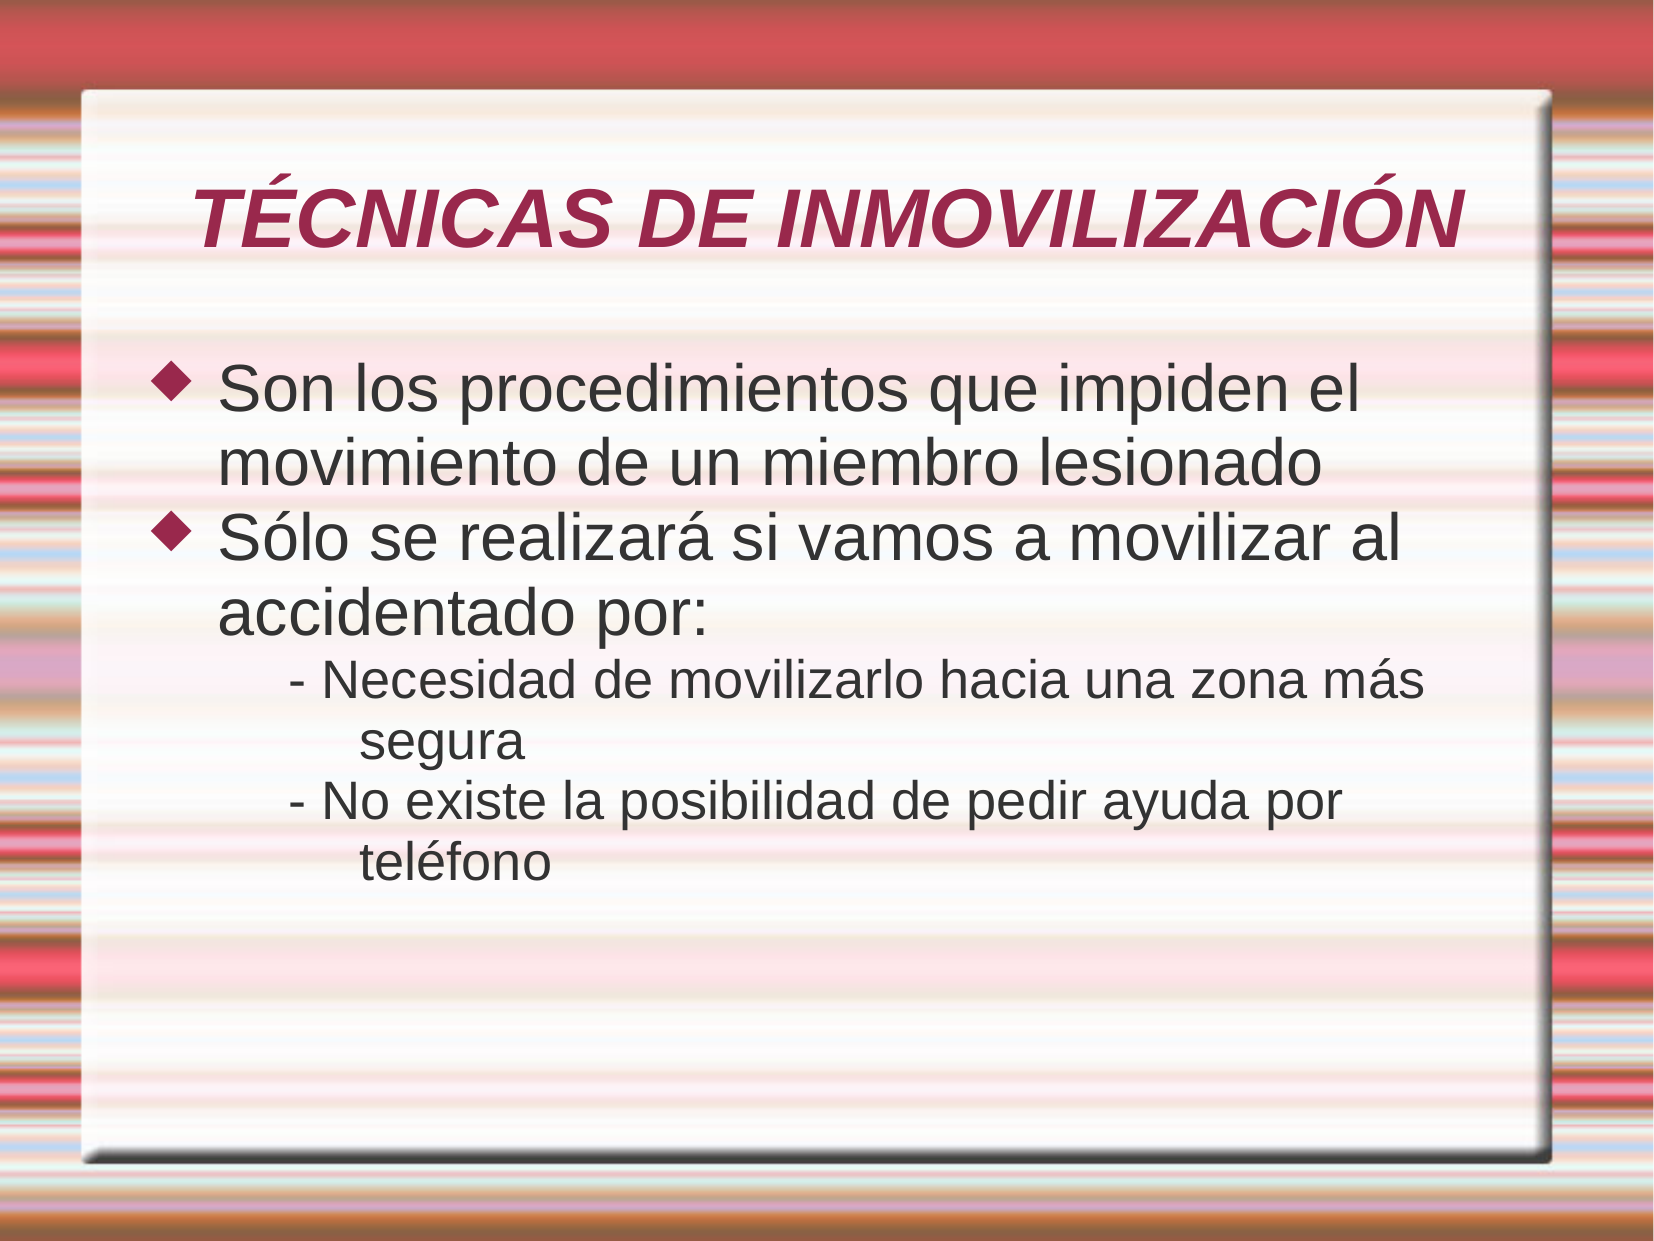

# TÉCNICAS DE INMOVILIZACIÓN
Son los procedimientos que impiden el movimiento de un miembro lesionado
Sólo se realizará si vamos a movilizar al accidentado por:
- Necesidad de movilizarlo hacia una zona más segura
- No existe la posibilidad de pedir ayuda por teléfono